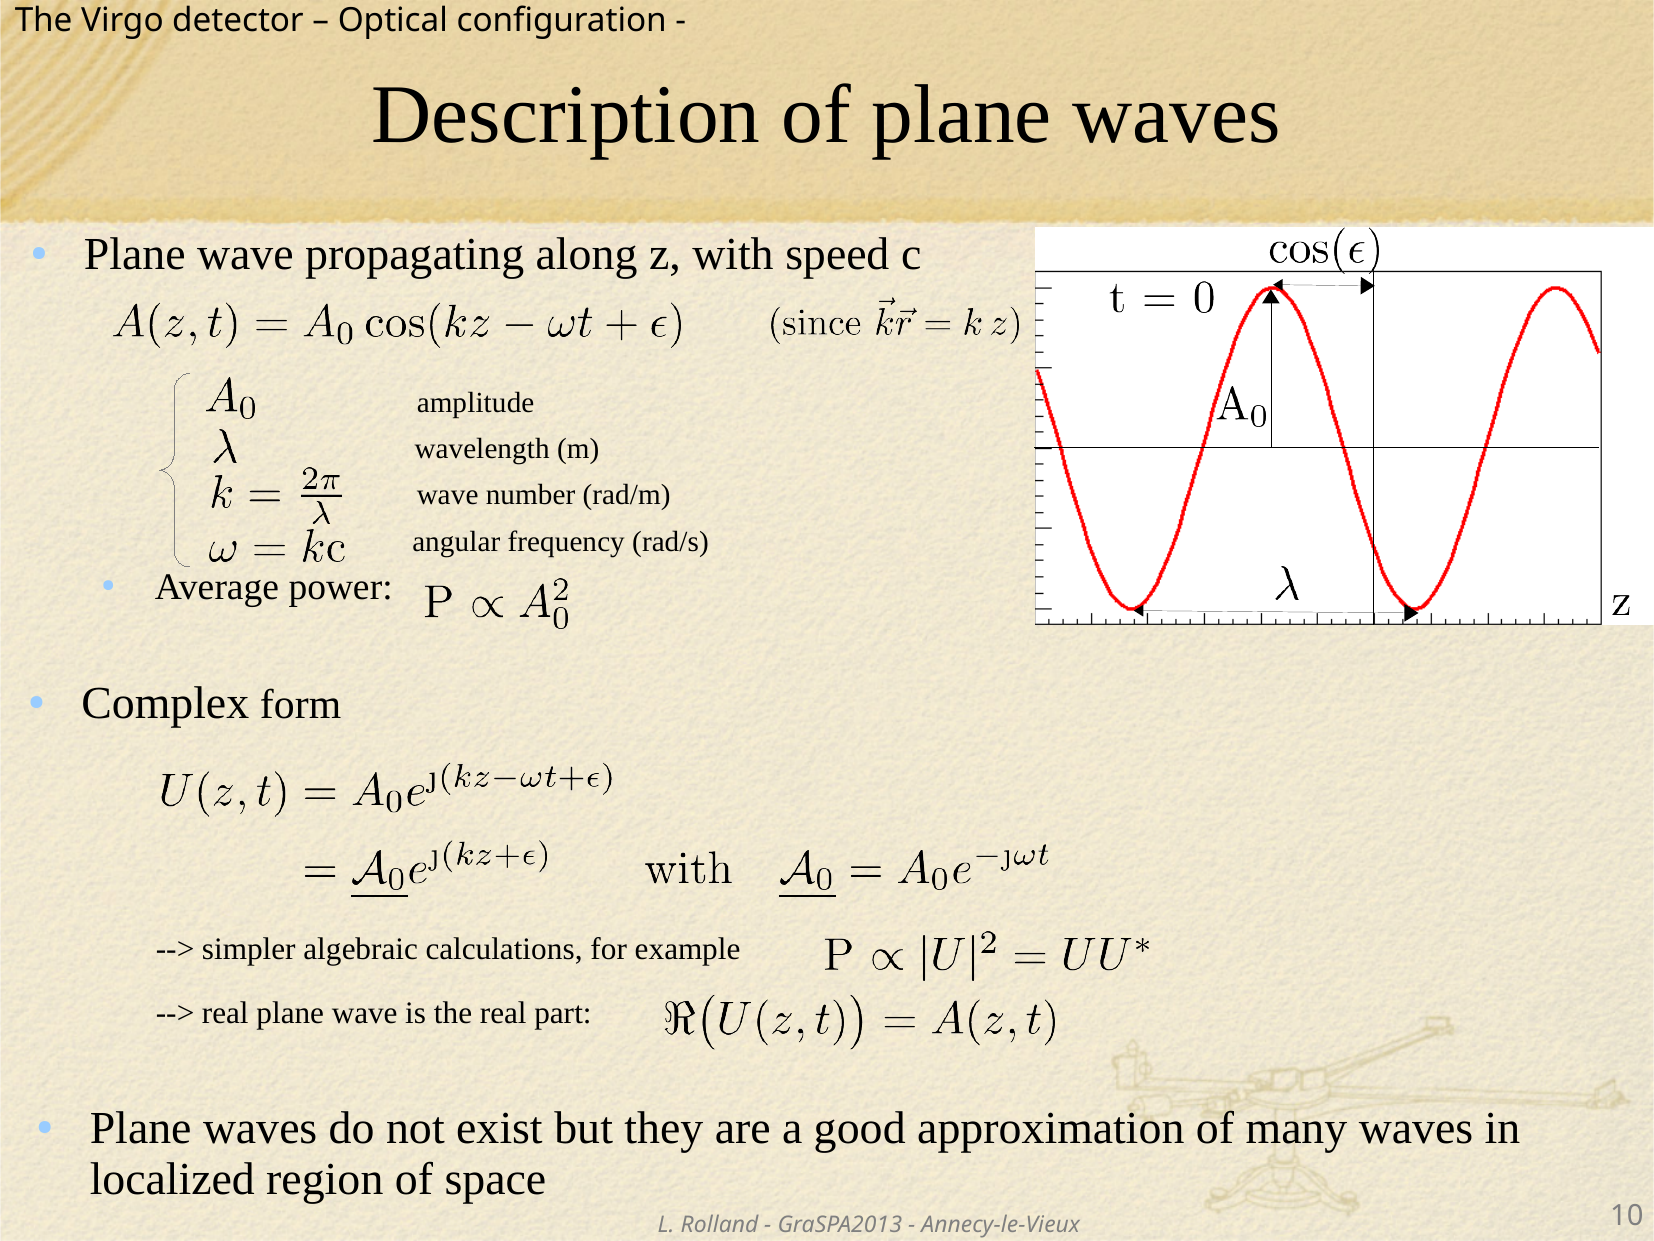

The Virgo detector – Optical configuration -
# Description of plane waves
Plane wave propagating along z, with speed c
Average power:
amplitude
wavelength (m)
wave number (rad/m)
angular frequency (rad/s)
Complex form
--> simpler algebraic calculations, for example
--> real plane wave is the real part:
Plane waves do not exist but they are a good approximation of many waves in localized region of space